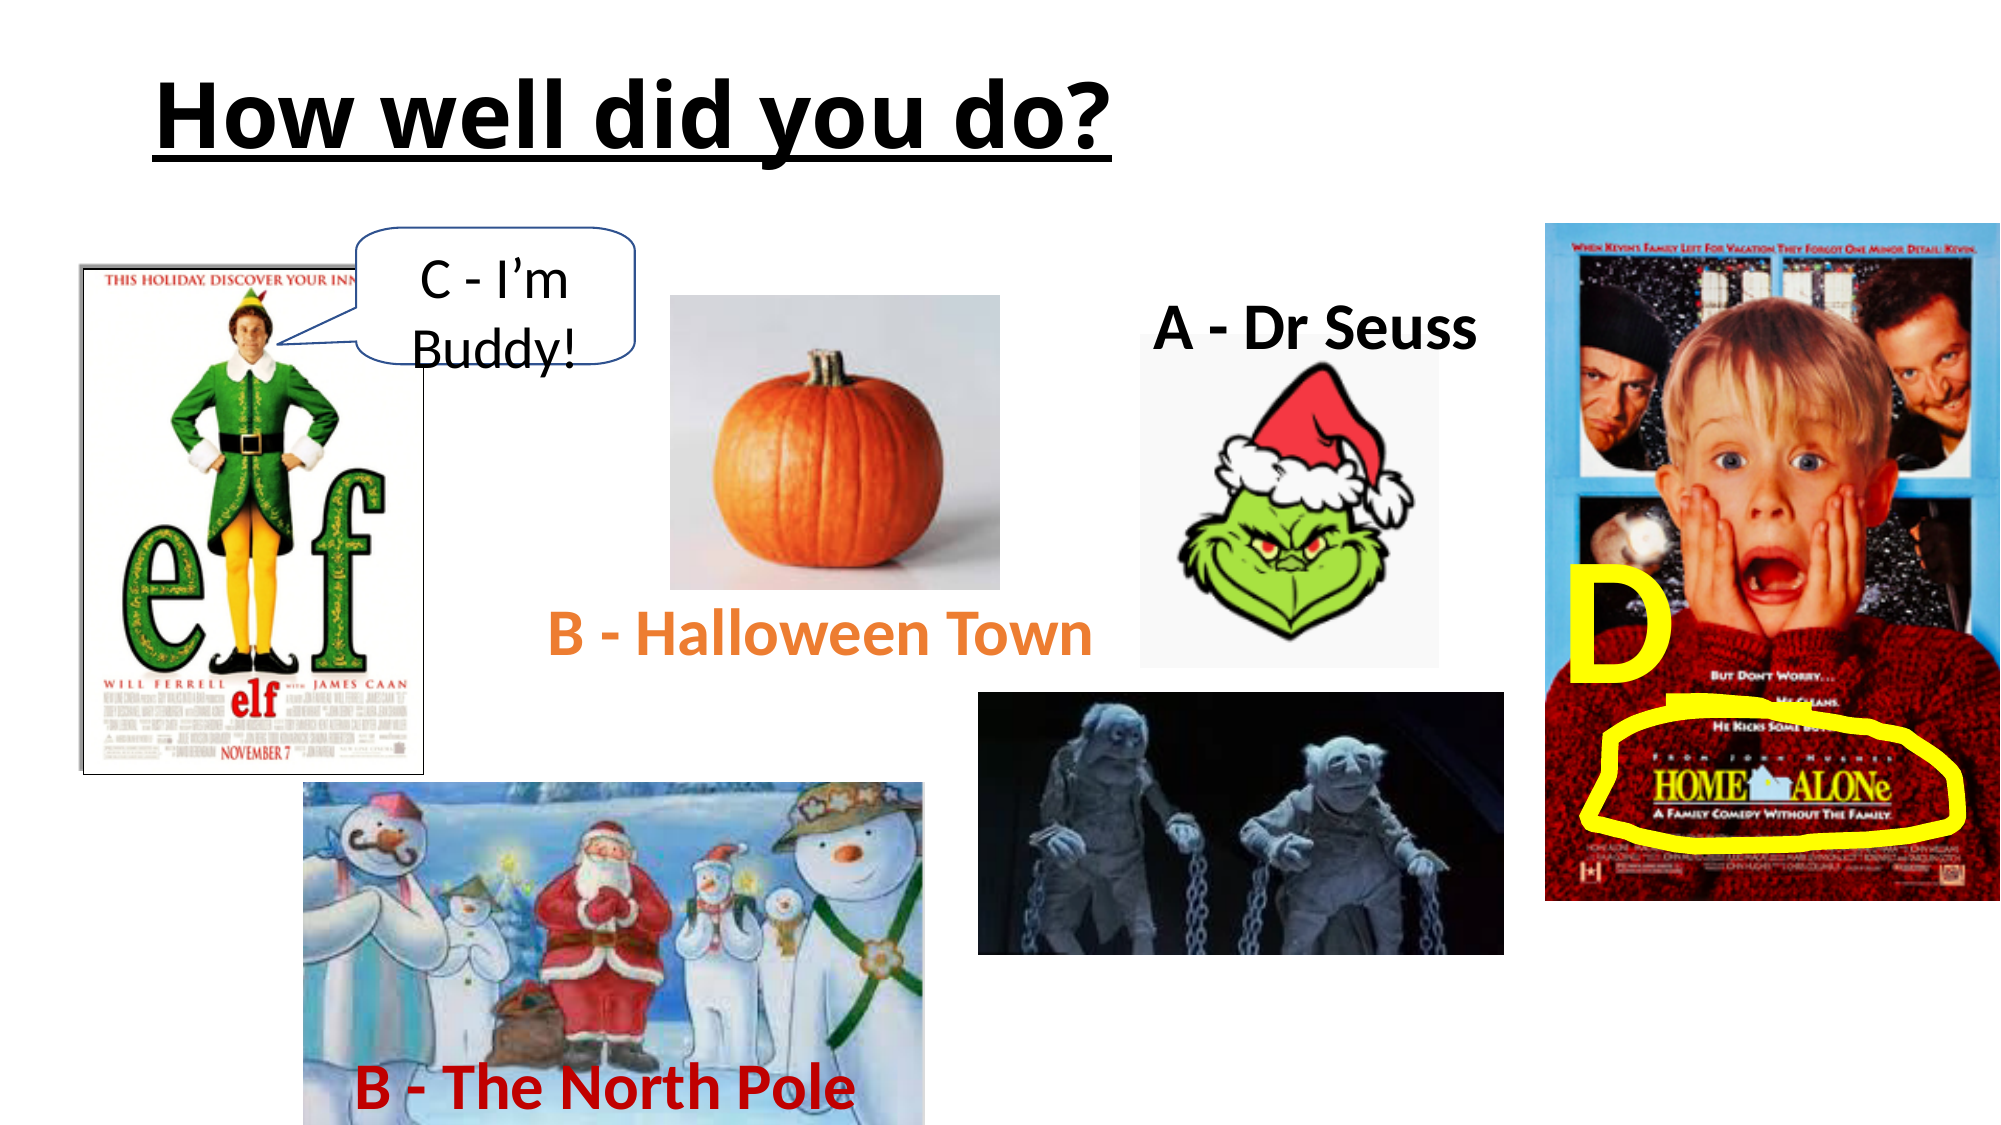

# How well did you do?
D
C - I’m Buddy!
A - Dr Seuss
B - Halloween Town
C - Marley & Marley,
business partners
B - The North Pole